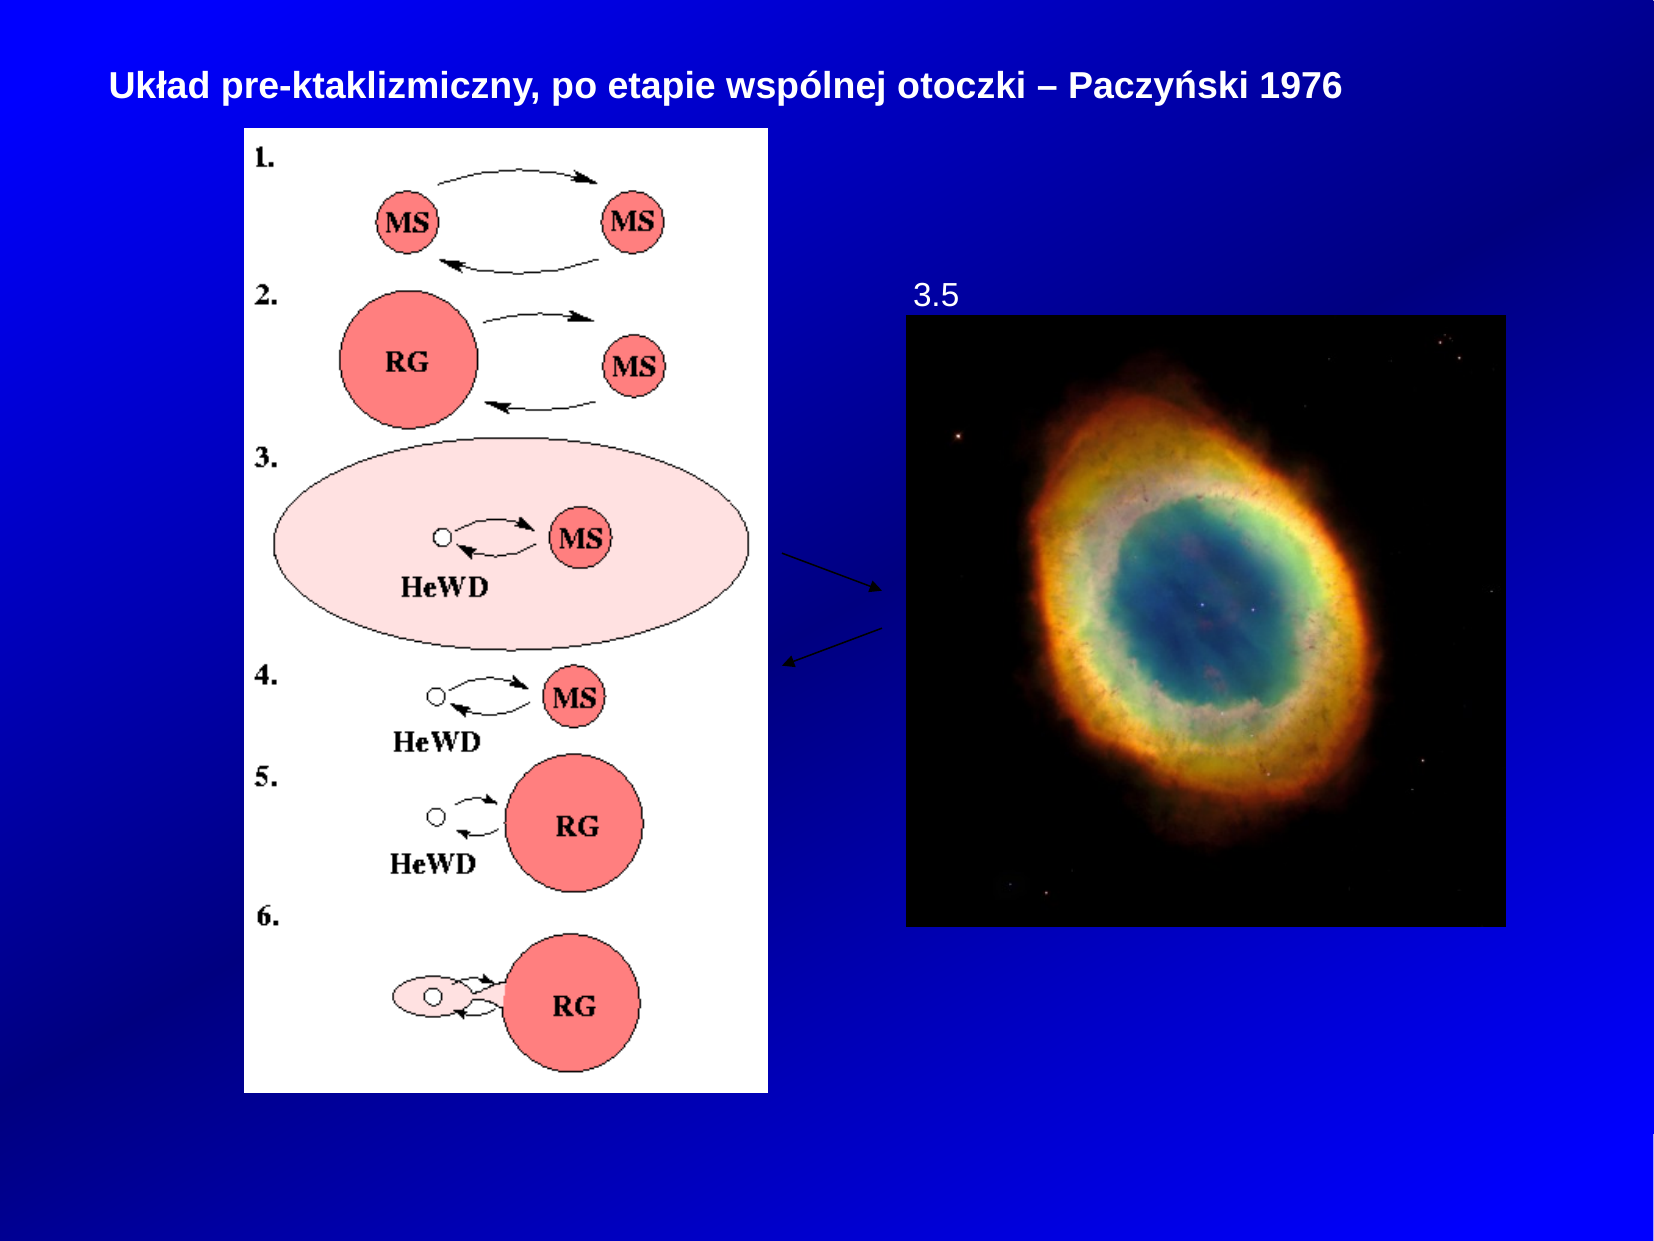

Układ pre-ktaklizmiczny, po etapie wspólnej otoczki – Paczyński 1976
3.5